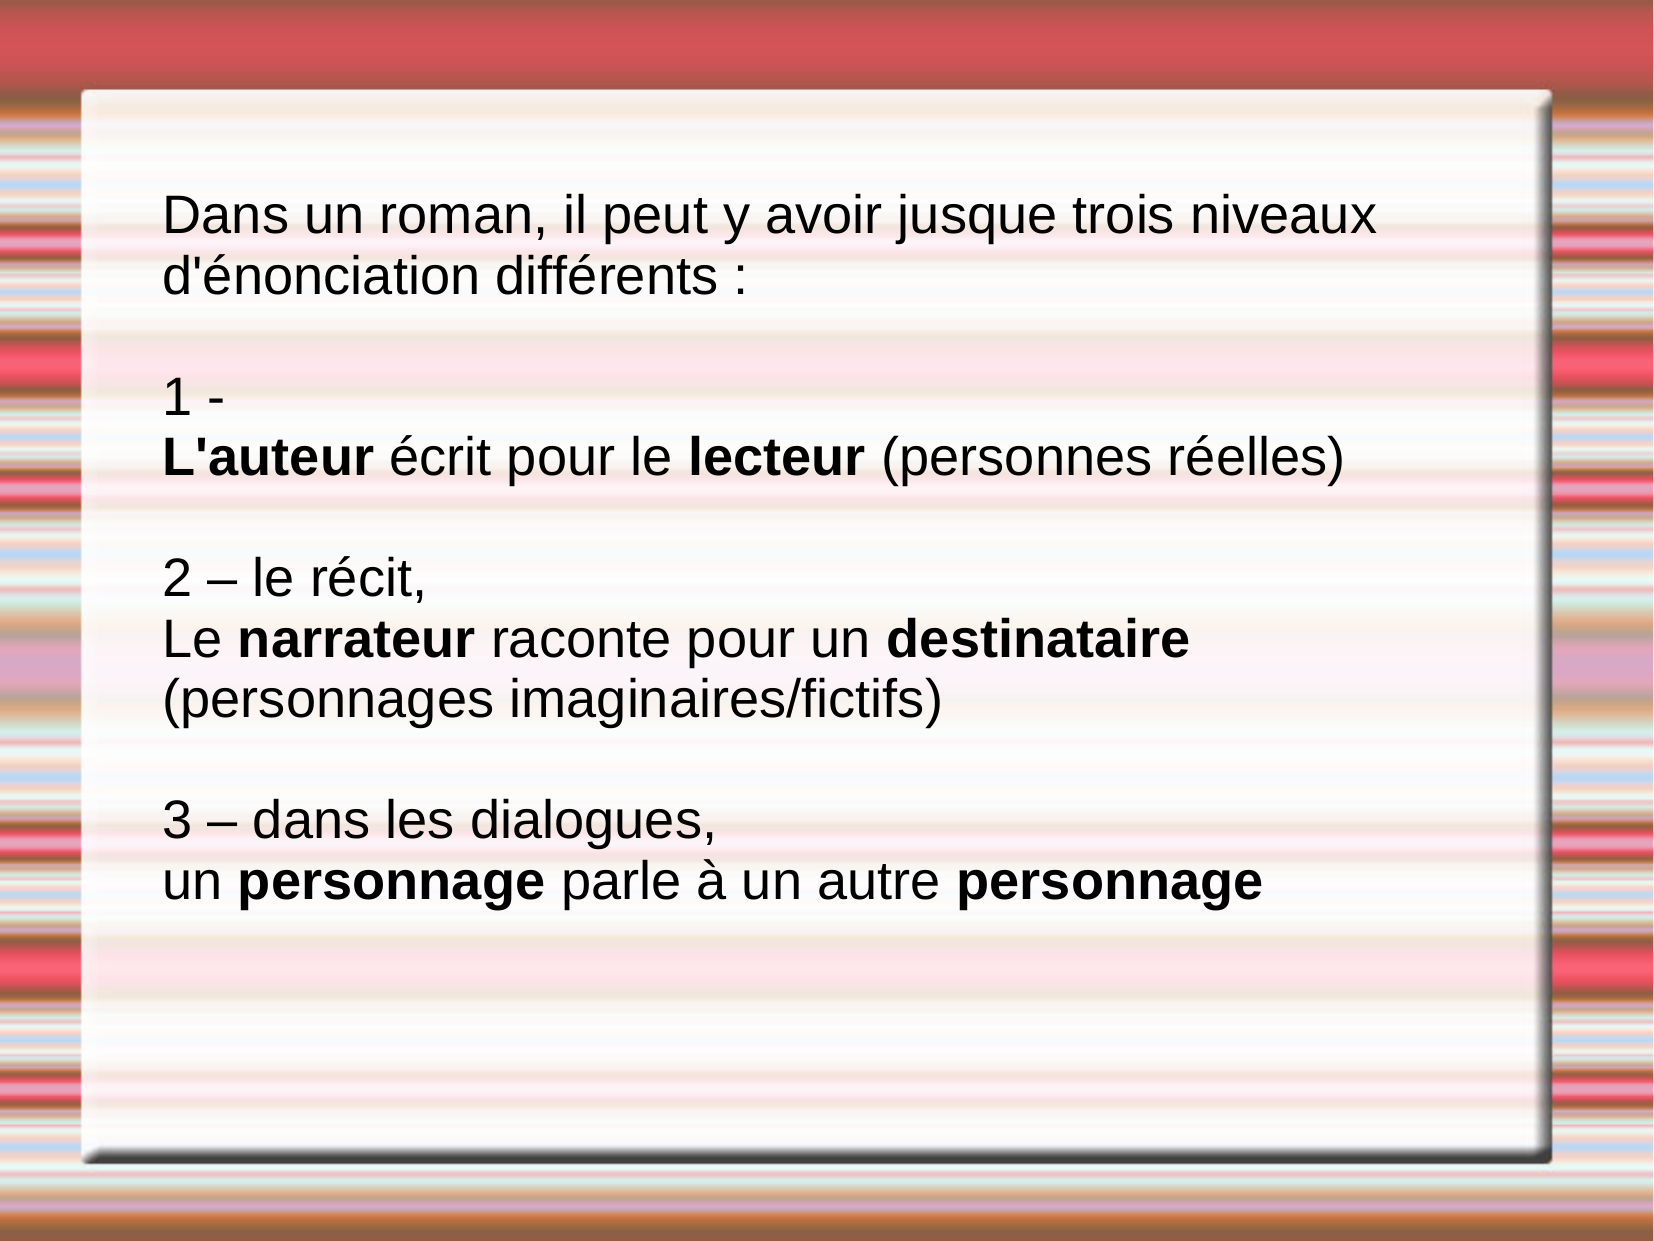

Dans un roman, il peut y avoir jusque trois niveaux d'énonciation différents :
1 -
L'auteur écrit pour le lecteur (personnes réelles)
2 – le récit,
Le narrateur raconte pour un destinataire (personnages imaginaires/fictifs)
3 – dans les dialogues,
un personnage parle à un autre personnage